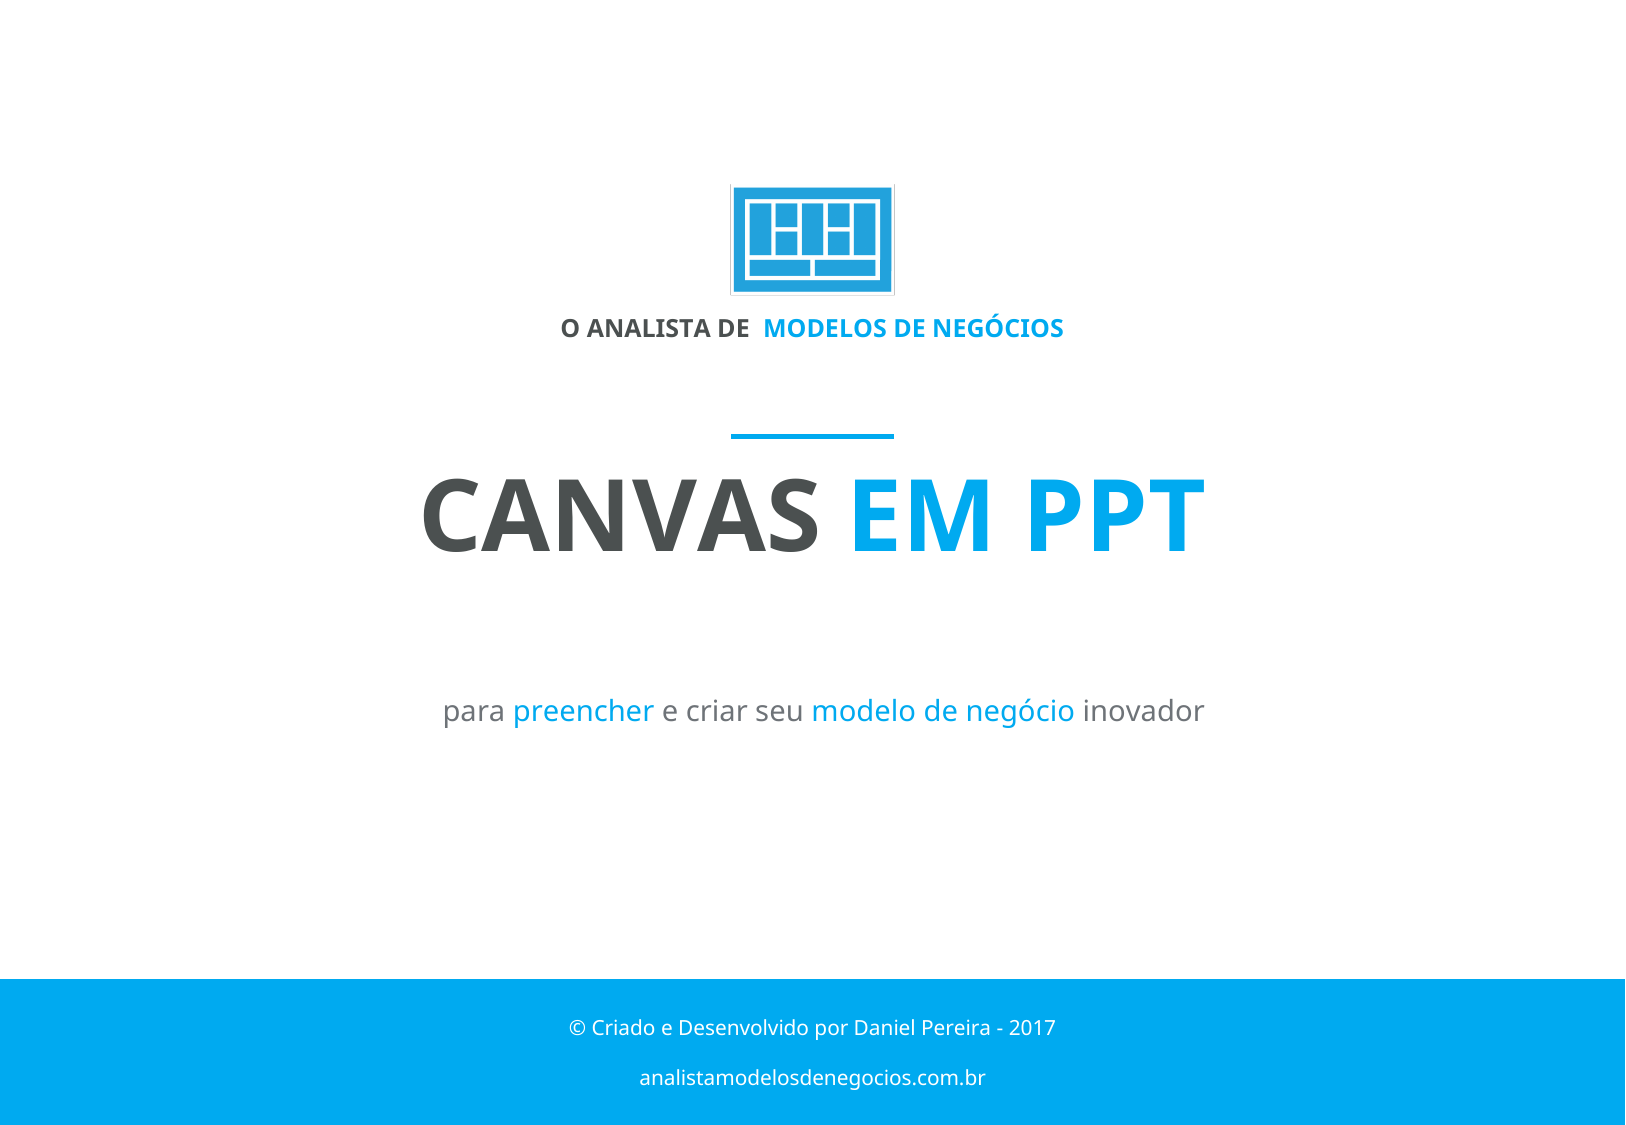

O ANALISTA DE MODELOS DE NEGÓCIOS
CANVAS EM PPT
para preencher e criar seu modelo de negócio inovador
© Criado e Desenvolvido por Daniel Pereira - 2017
analistamodelosdenegocios.com.br